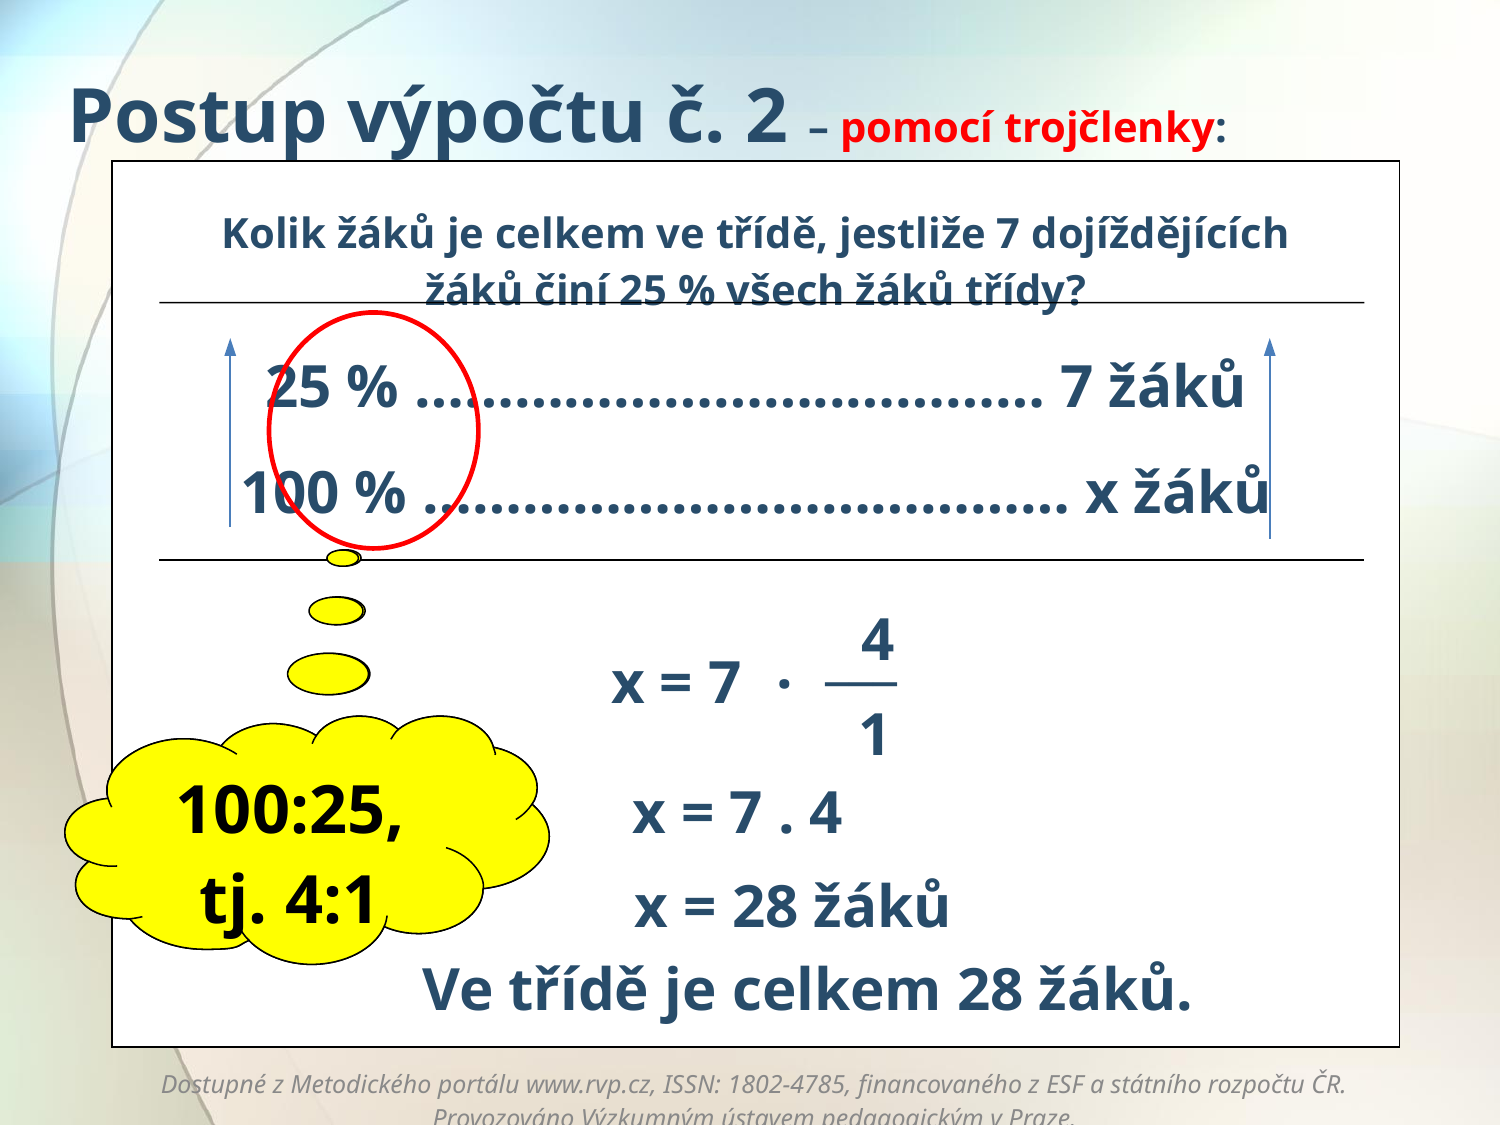

Postup výpočtu č. 2 – pomocí trojčlenky:
Kolik žáků je celkem ve třídě, jestliže 7 dojíždějících žáků činí 25 % všech žáků třídy?
25 % ……………………..………… 7 žáků
100 % ………………………………… x žáků
4
___
.
x = 7
1
V jakém poměru se mění počet procent?
100:25, tj. 4:1
x = 7 . 4
x = 28 žáků
Ve třídě je celkem 28 žáků.